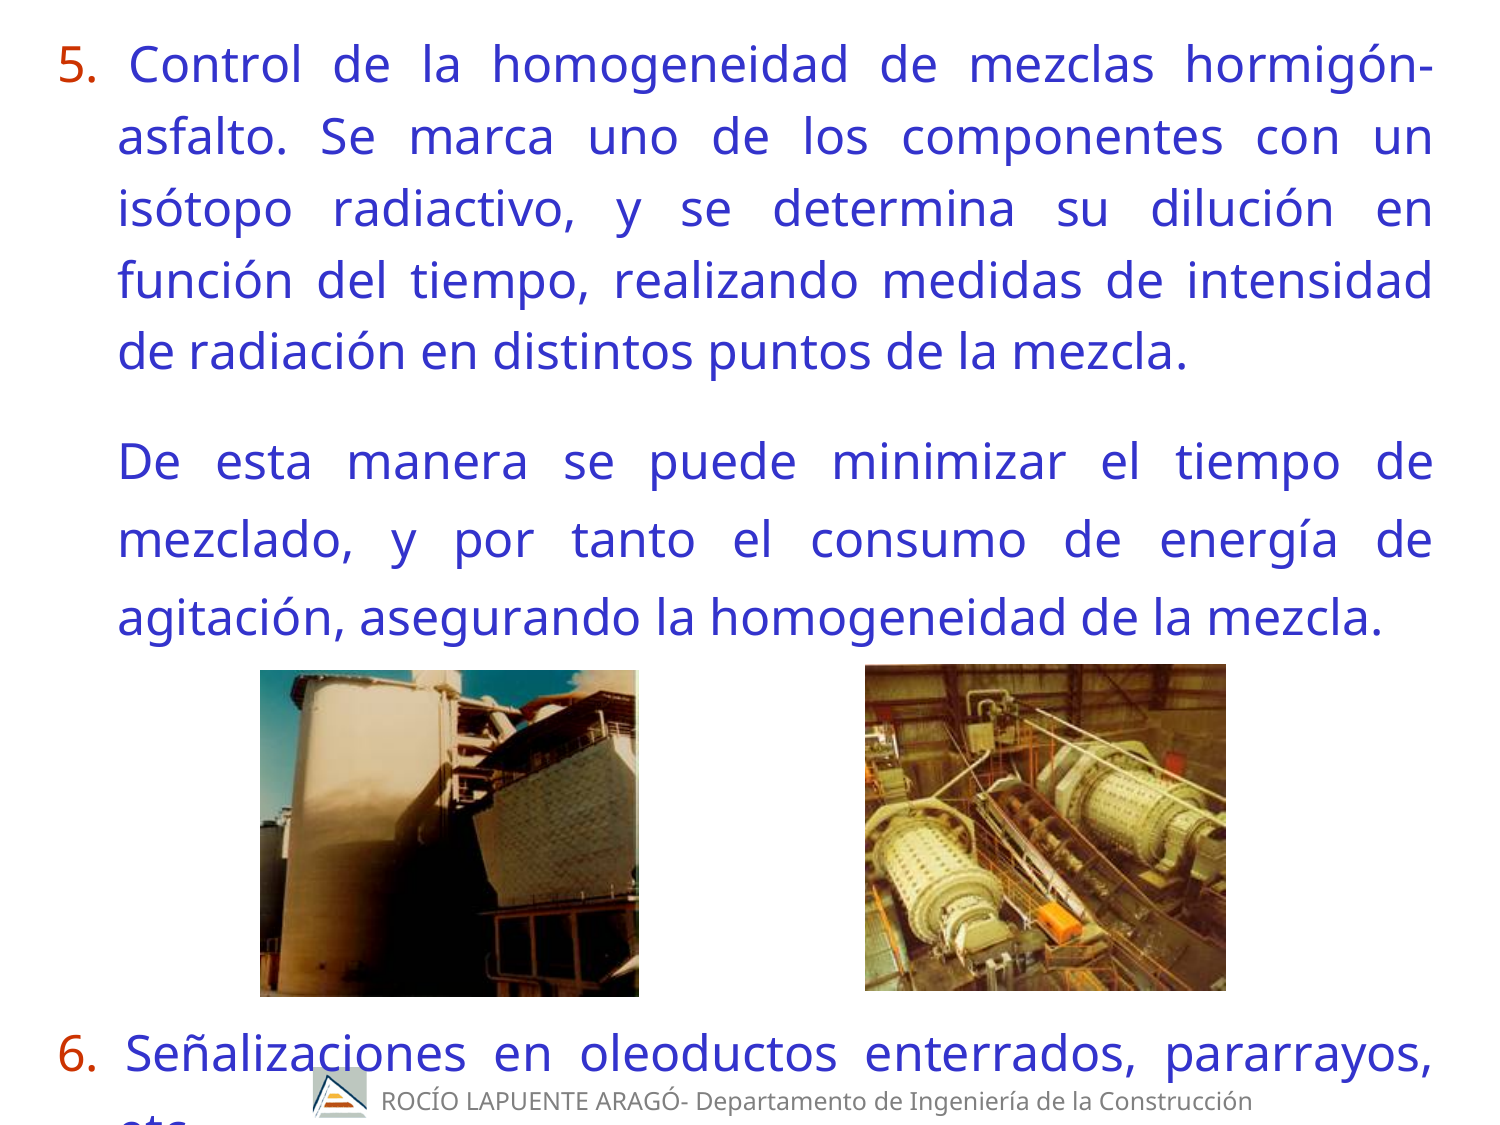

5. Control de la homogeneidad de mezclas hormigón-asfalto. Se marca uno de los componentes con un isótopo radiactivo, y se determina su dilución en función del tiempo, realizando medidas de intensidad de radiación en distintos puntos de la mezcla.
	De esta manera se puede minimizar el tiempo de mezclado, y por tanto el consumo de energía de agitación, asegurando la homogeneidad de la mezcla.
6. Señalizaciones en oleoductos enterrados, pararrayos, etc.
| |
| --- |